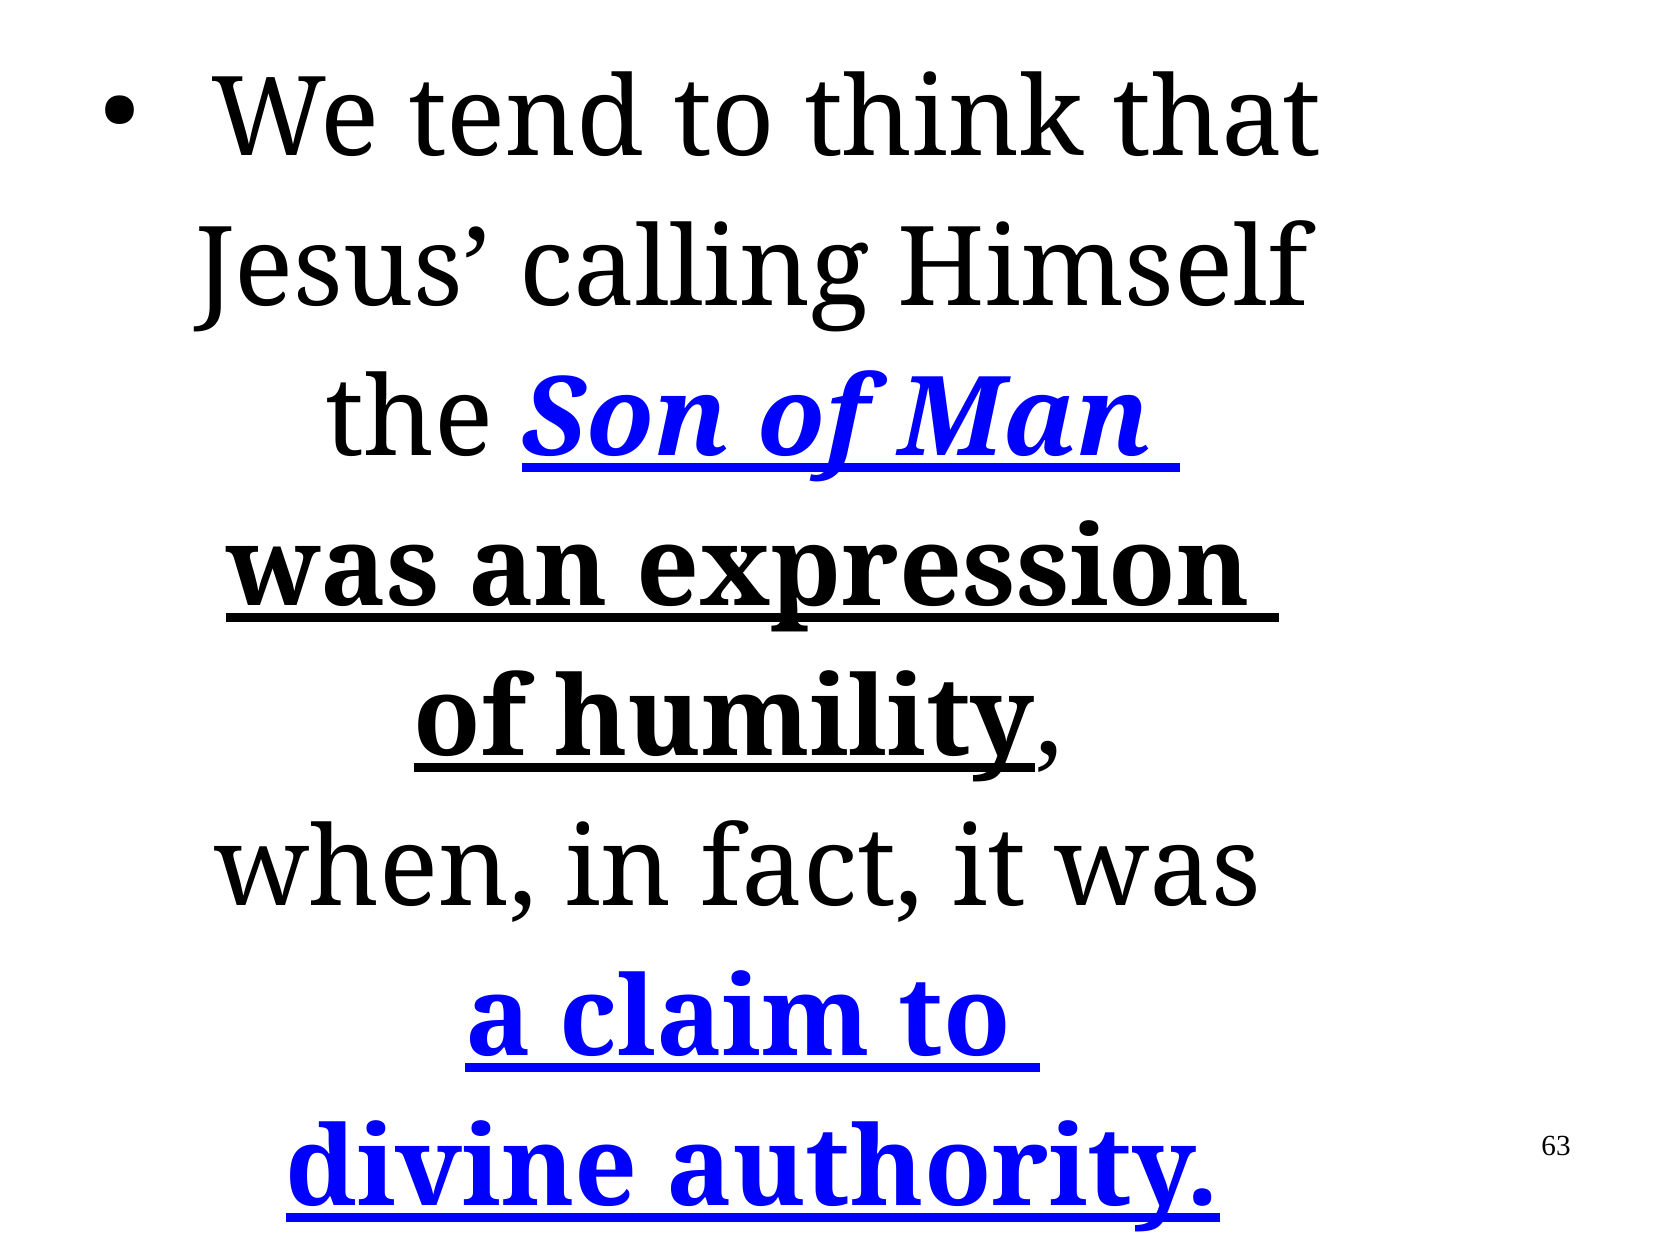

# We tend to think that Jesus’ calling Himself the Son of Man was an expression of humility, when, in fact, it was a claim to divine authority.
63